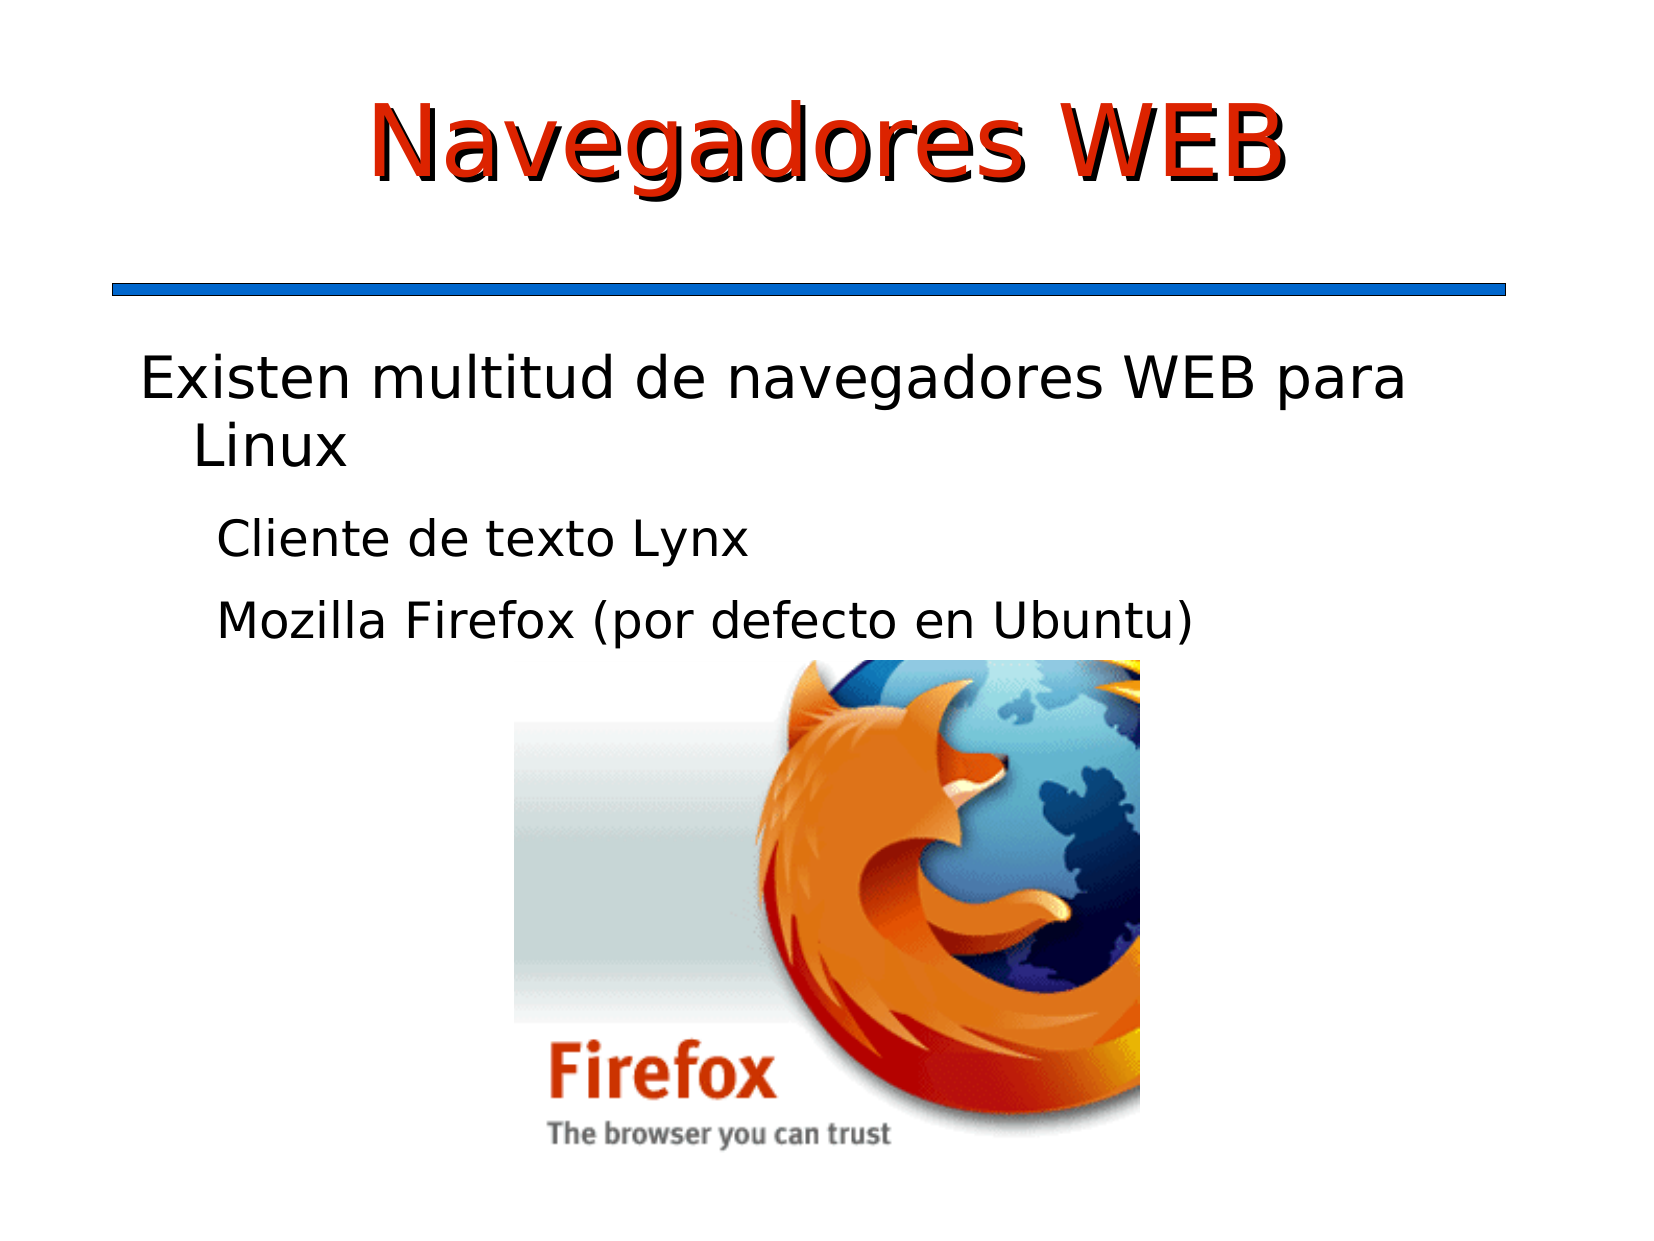

# Navegadores WEB
Existen multitud de navegadores WEB para Linux
Cliente de texto Lynx
Mozilla Firefox (por defecto en Ubuntu)